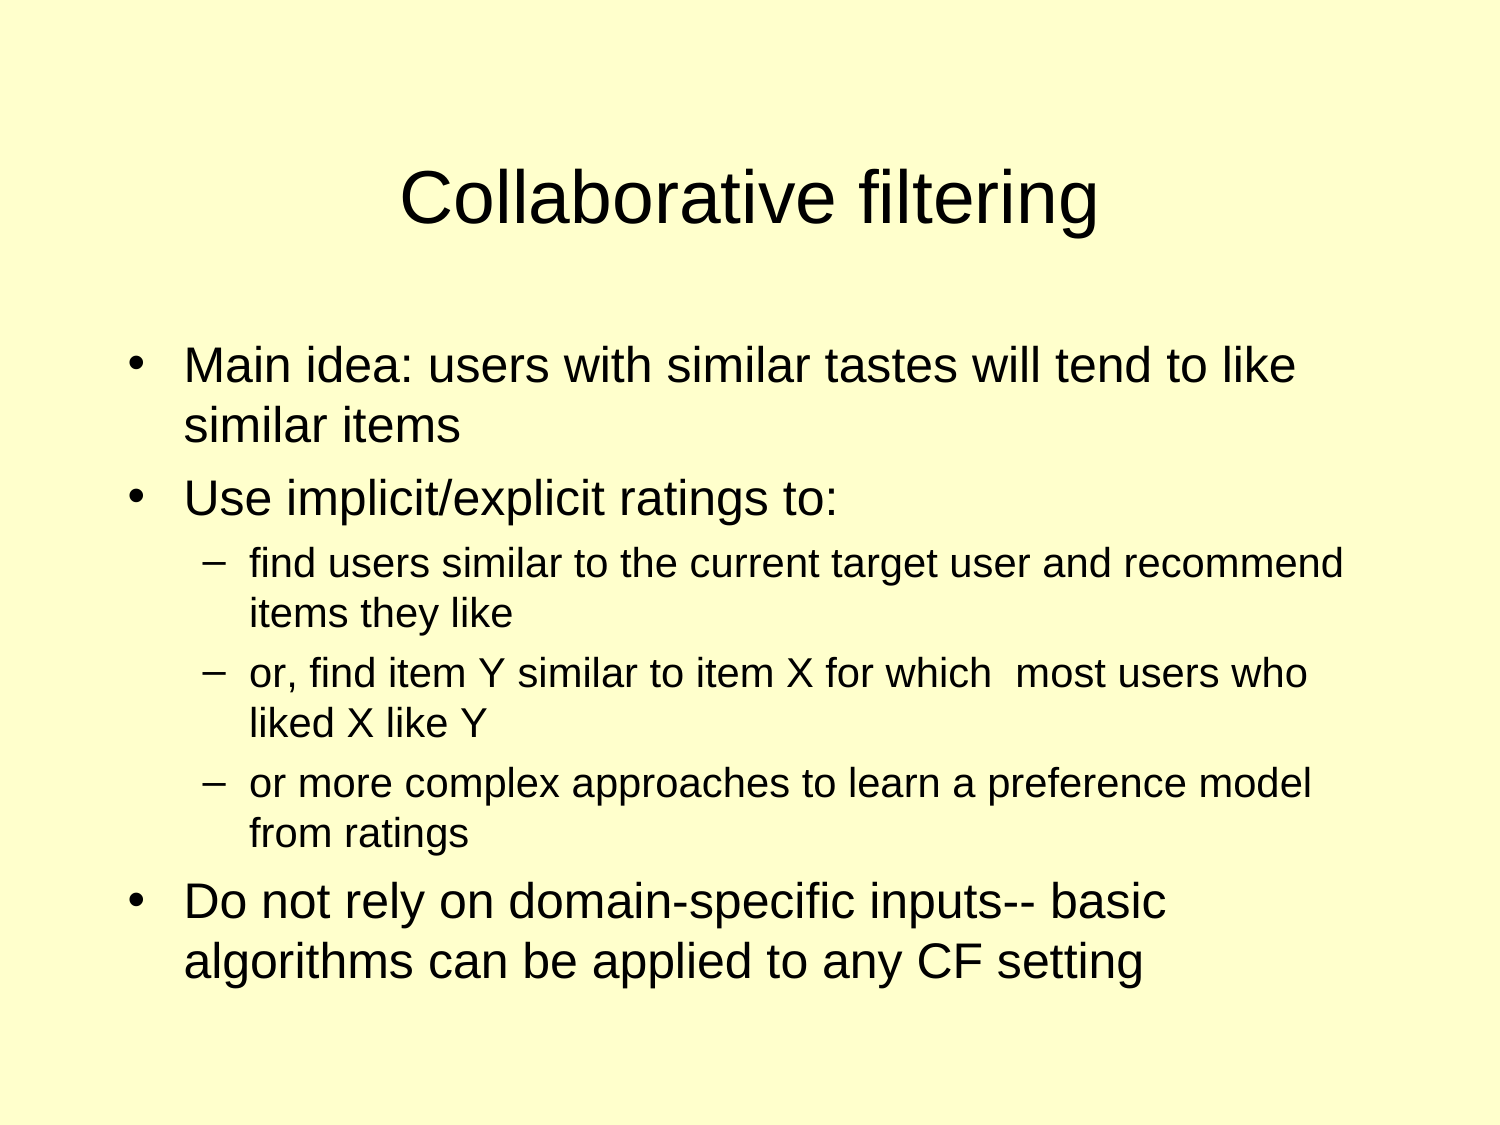

# Collaborative filtering
Main idea: users with similar tastes will tend to like similar items
Use implicit/explicit ratings to:
find users similar to the current target user and recommend items they like
or, find item Y similar to item X for which most users who liked X like Y
or more complex approaches to learn a preference model from ratings
Do not rely on domain-specific inputs-- basic algorithms can be applied to any CF setting